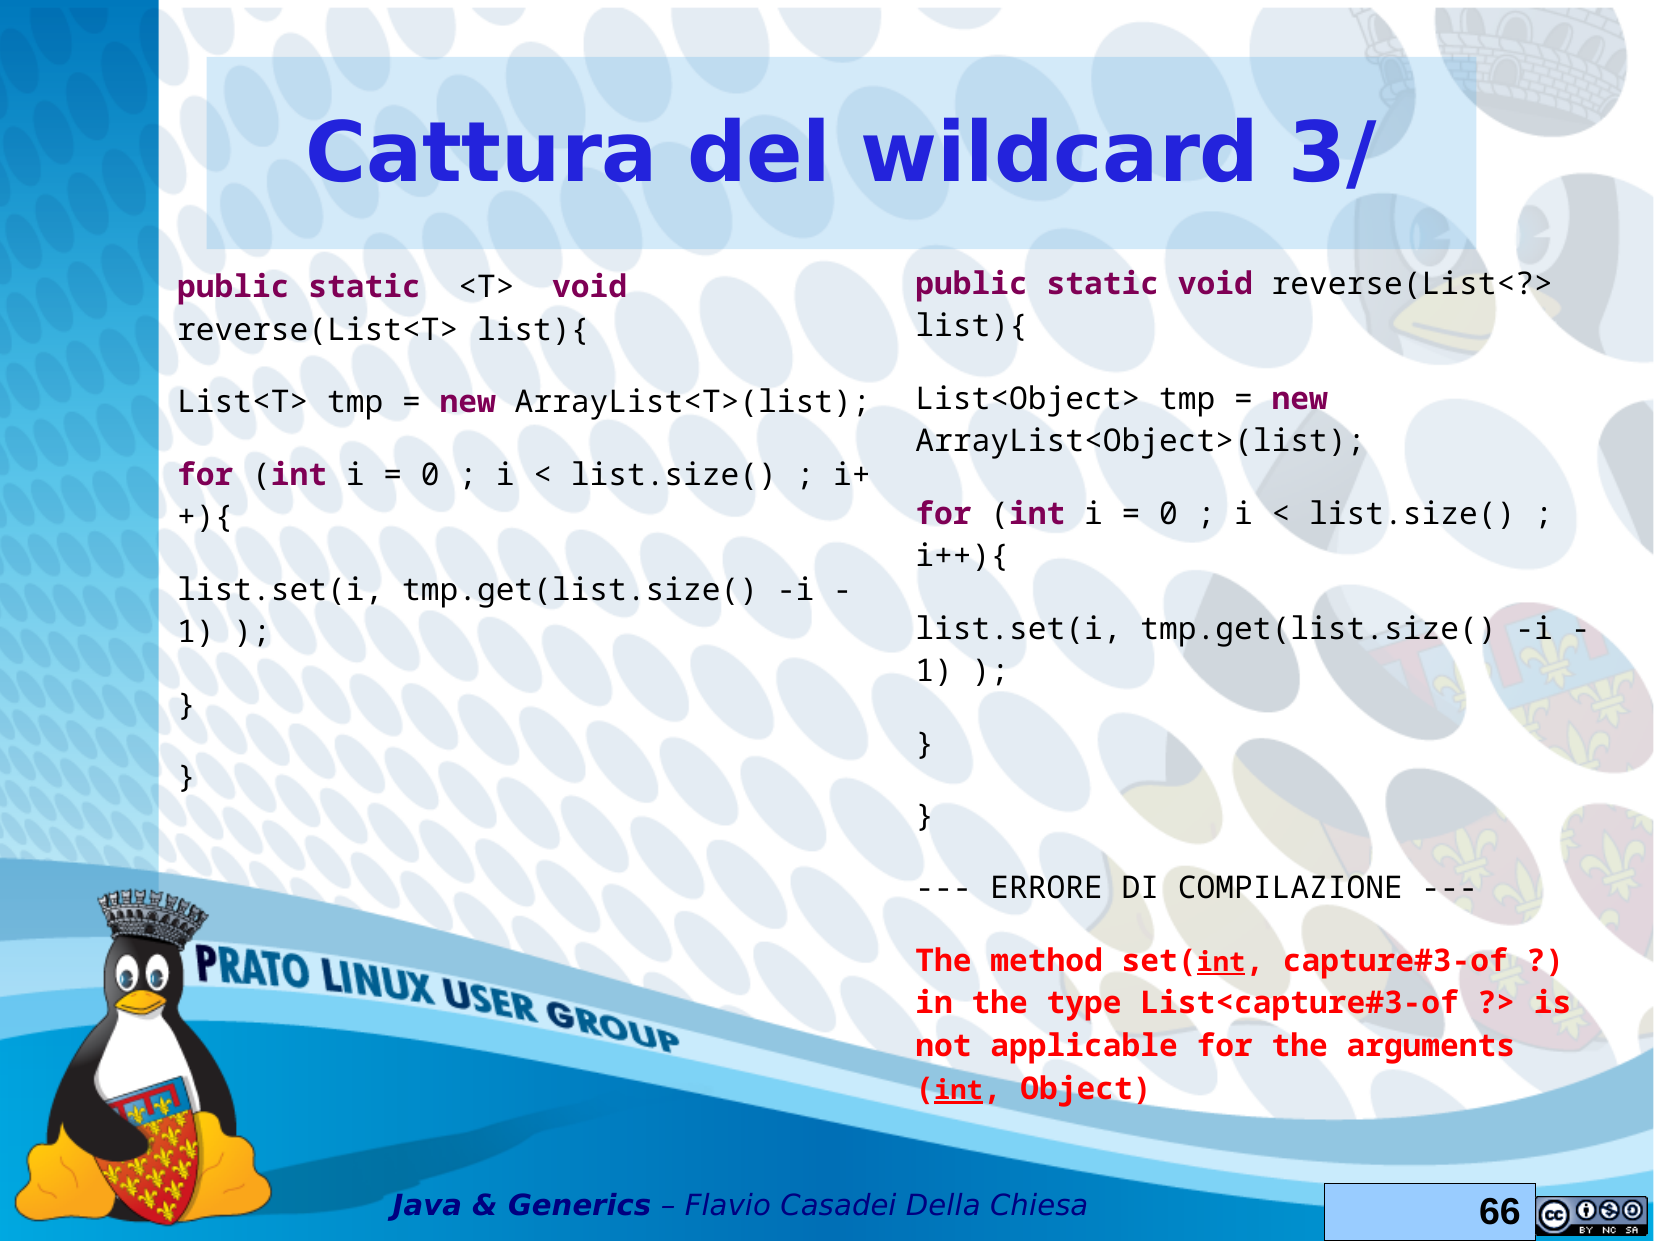

# Cattura del wildcard 3/
public static void reverse(List<?> list){
List<Object> tmp = new ArrayList<Object>(list);
for (int i = 0 ; i < list.size() ; i++){
list.set(i, tmp.get(list.size() -i - 1) );
}
}
--- ERRORE DI COMPILAZIONE ---
The method set(int, capture#3-of ?) in the type List<capture#3-of ?> is not applicable for the arguments (int, Object)
public static <T> void reverse(List<T> list){
List<T> tmp = new ArrayList<T>(list);
for (int i = 0 ; i < list.size() ; i++){
list.set(i, tmp.get(list.size() -i - 1) );
}
}